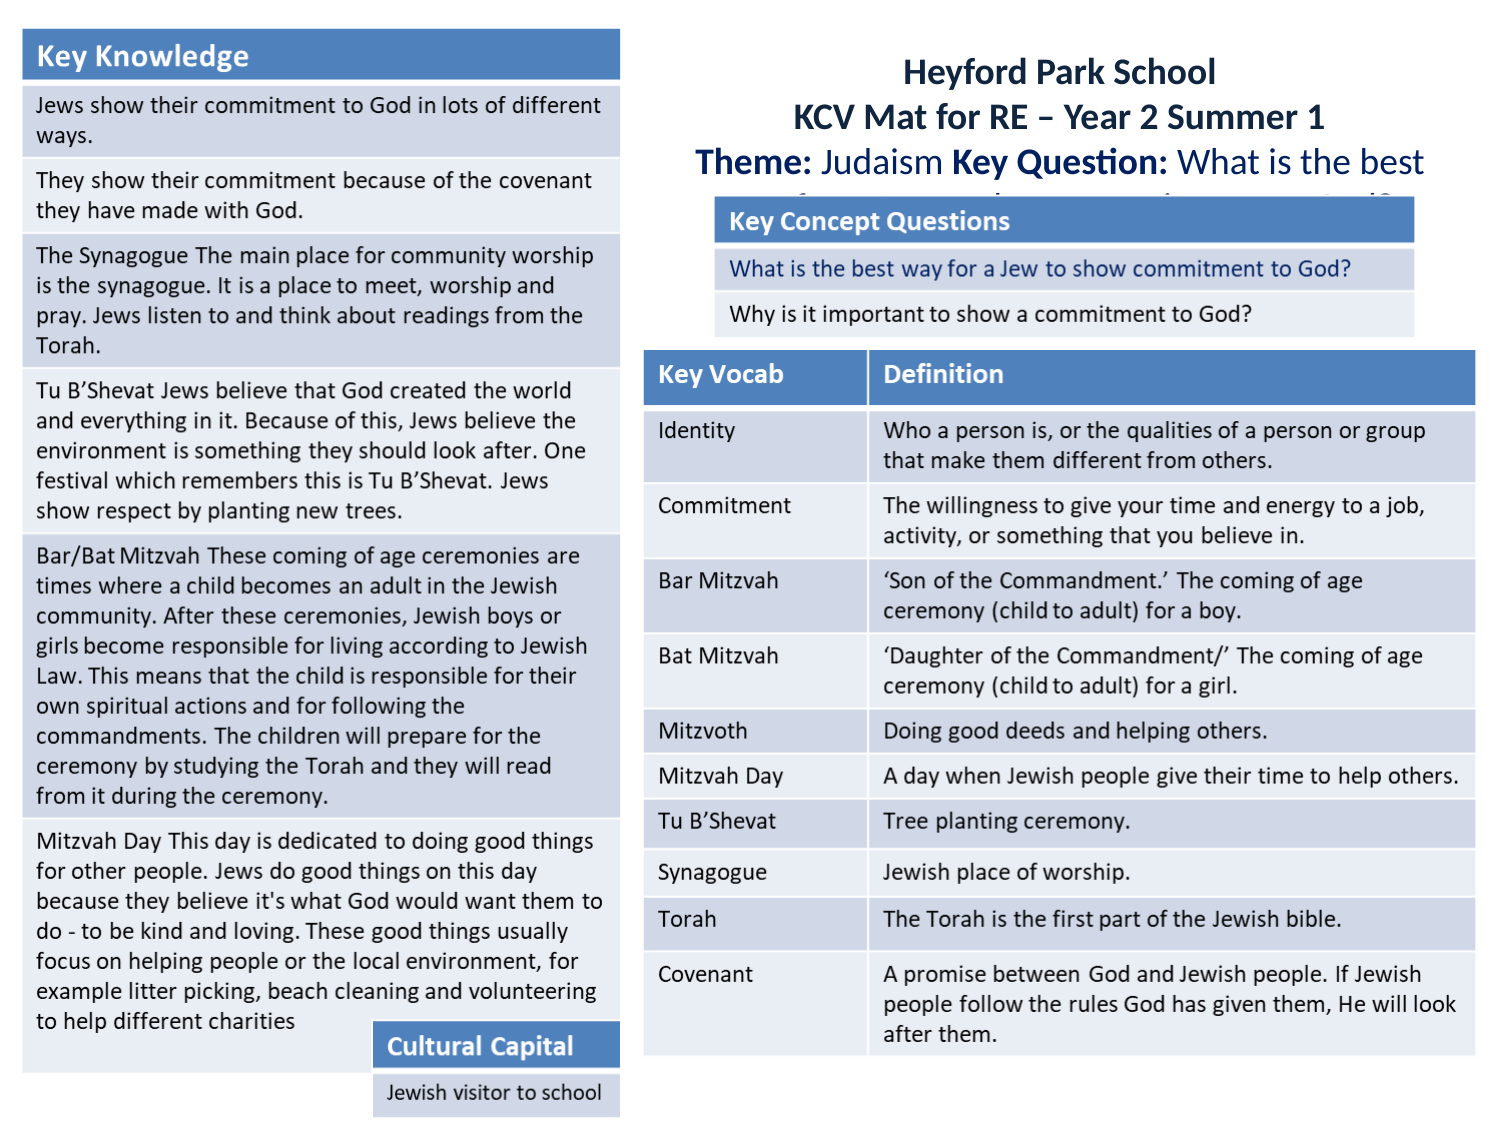

# Heyford Park School KCV Mat for RE – Year 2 Summer 1 Theme: Judaism Key Question: What is the best way for a Jew to show commitment to God?